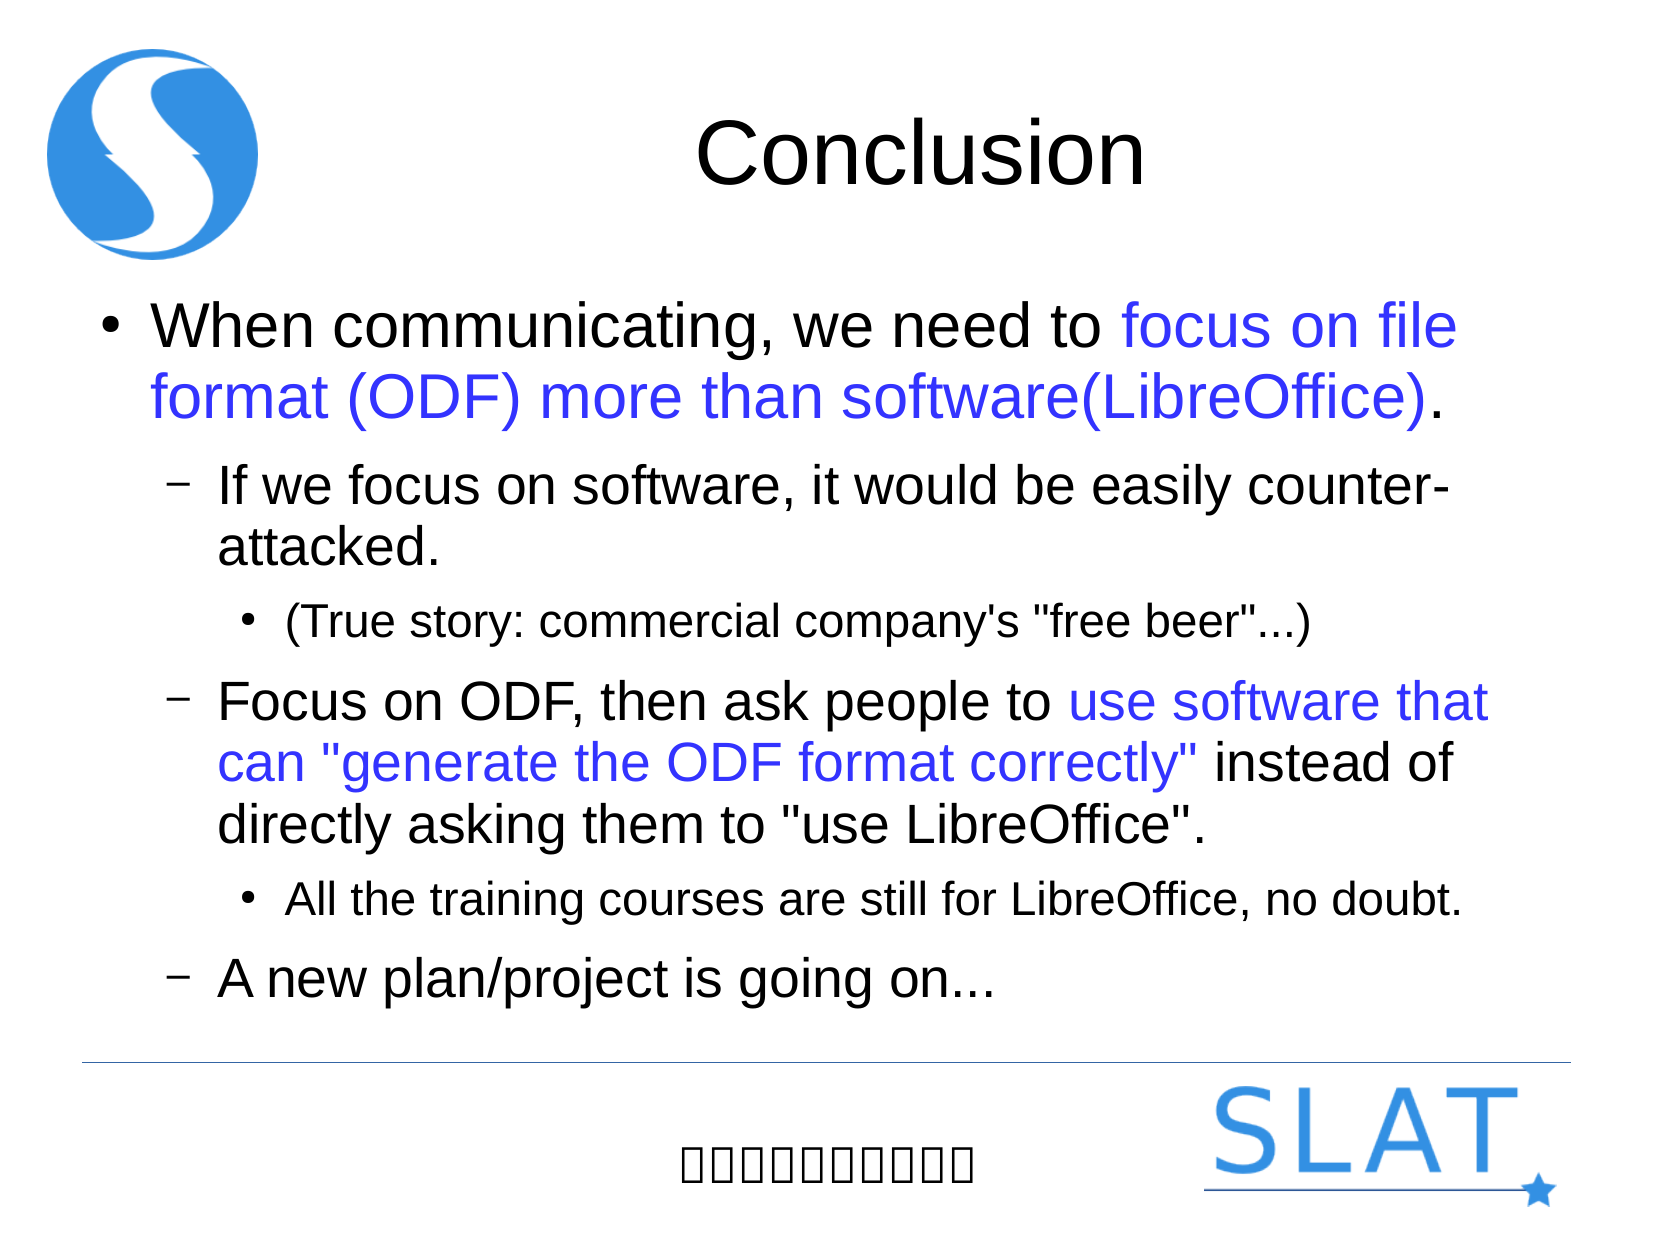

# Conclusion
When communicating, we need to focus on file format (ODF) more than software(LibreOffice).
If we focus on software, it would be easily counter-attacked.
(True story: commercial company's "free beer"...)
Focus on ODF, then ask people to use software that can "generate the ODF format correctly" instead of directly asking them to "use LibreOffice".
All the training courses are still for LibreOffice, no doubt.
A new plan/project is going on...
LibreOffice Brno 2016 Conference Presentation